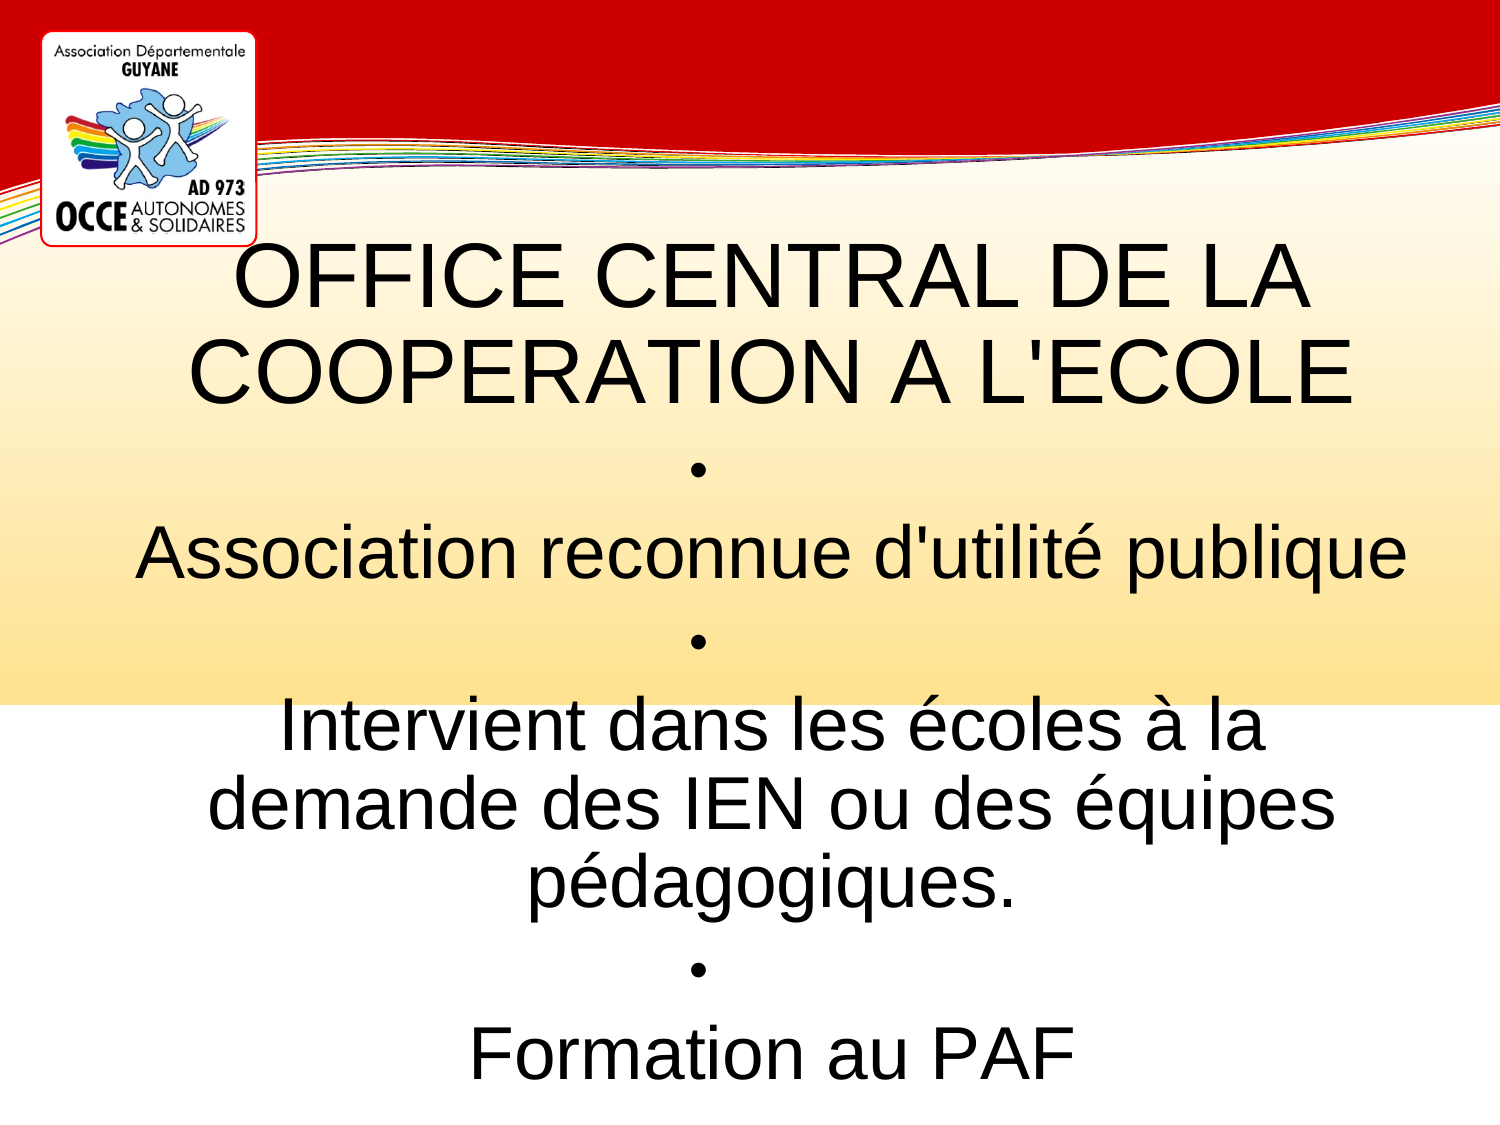

# OFFICE CENTRAL DE LA COOPERATION A L'ECOLE
Association reconnue d'utilité publique
Intervient dans les écoles à la demande des IEN ou des équipes pédagogiques.
Formation au PAF